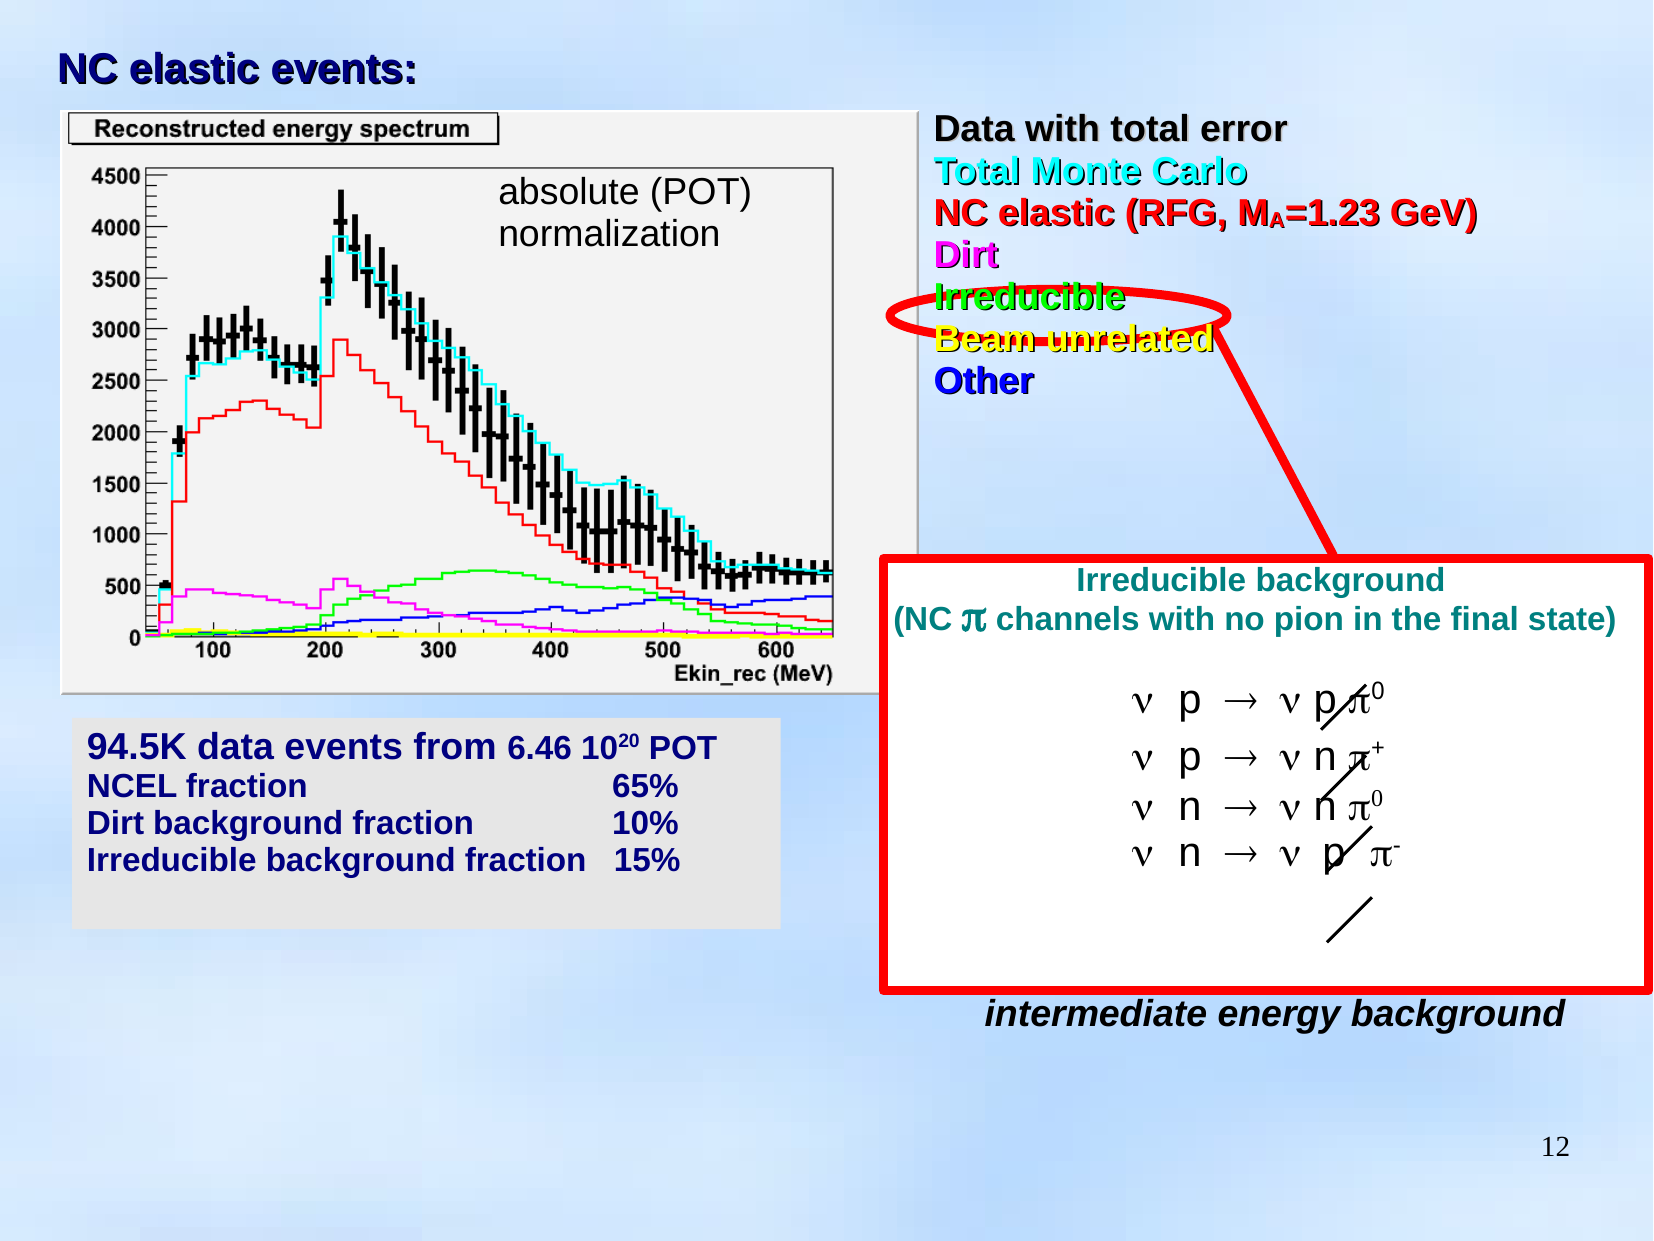

NC elastic events:
Data with total error
Total Monte Carlo
NC elastic (RFG, MA=1.23 GeV)
Dirt
Irreducible
Beam unrelated
Other
absolute (POT) normalization
Irreducible background
(NC p channels with no pion in the final state)
n p  n p p0
n p  n n p+
n n  n n p0
n n  n p p-
We overpredict events at high energy and underpredict at low energy.
94.5K data events from 6.46 1020 POT
NCEL fraction 65%
Dirt background fraction 10%
Irreducible background fraction 15%
intermediate energy background
12